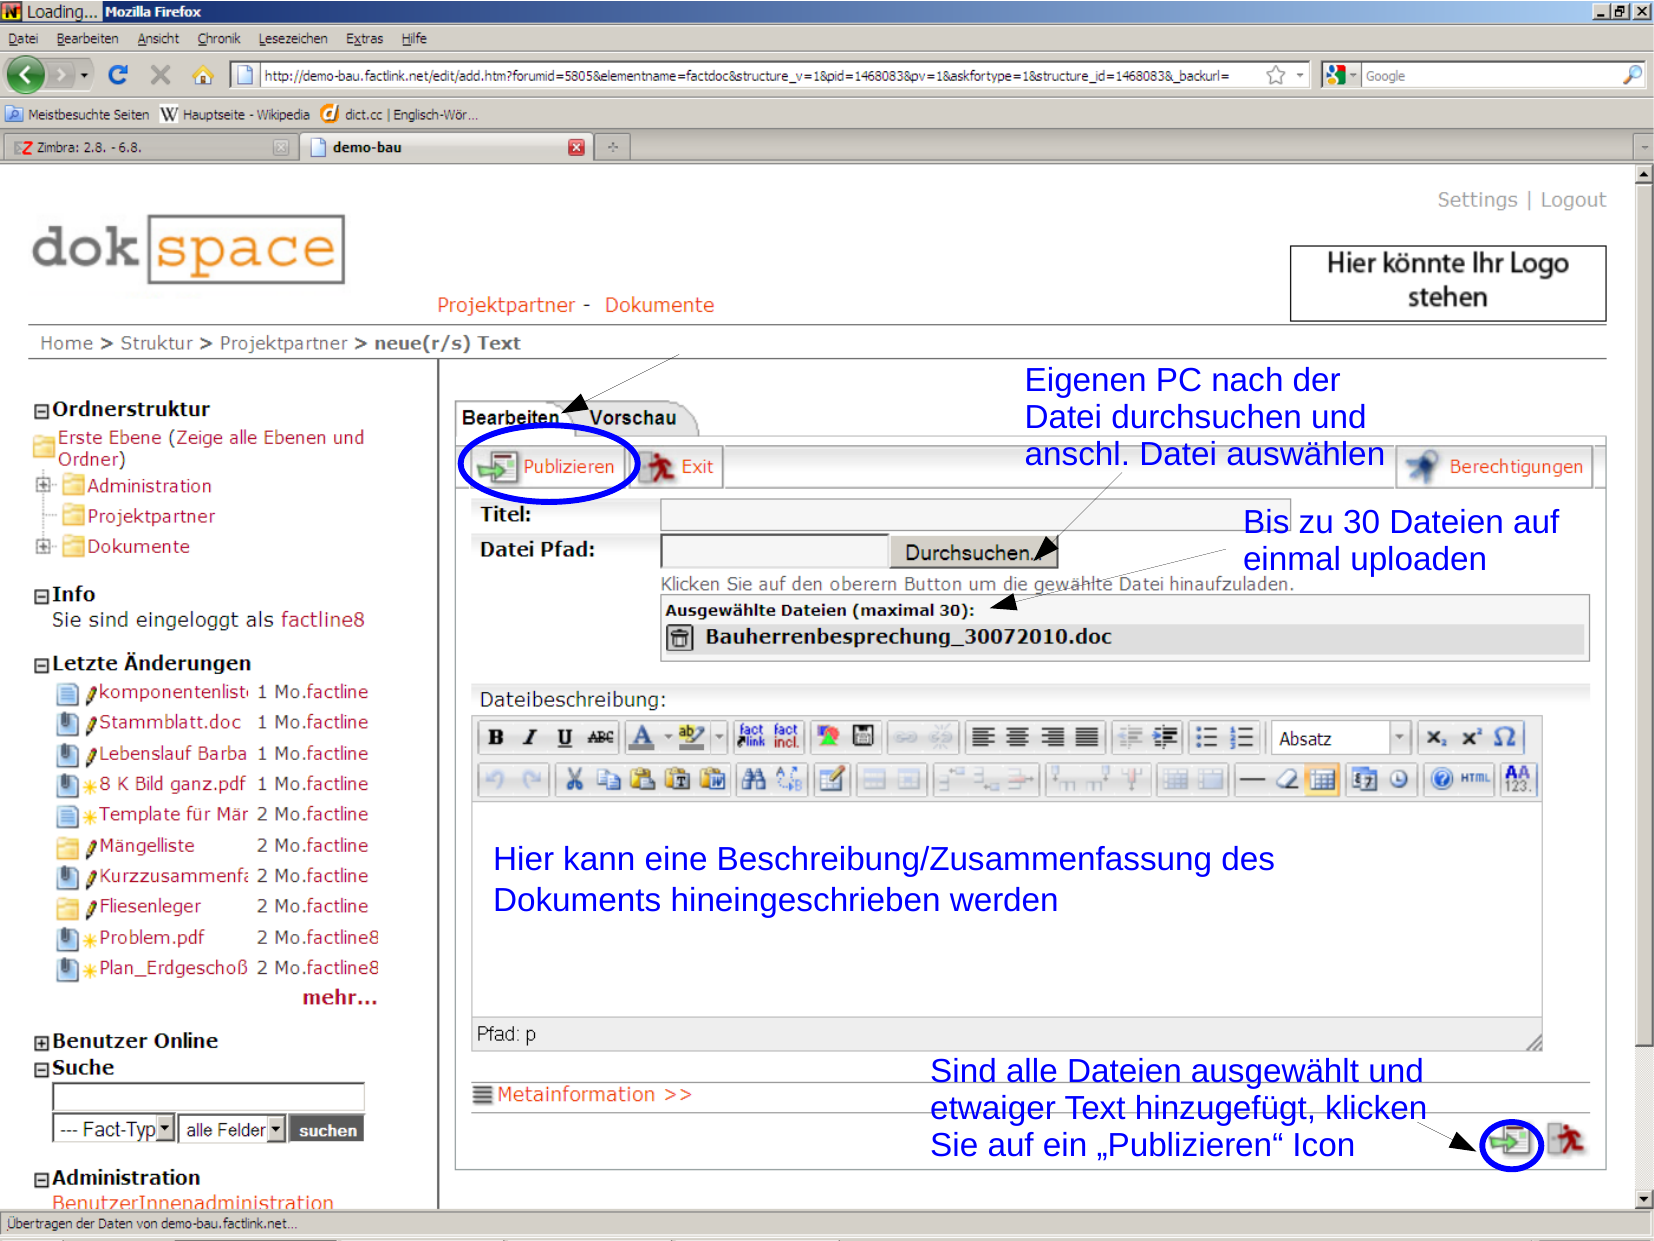

Eigenen PC nach der Datei durchsuchen und anschl. Datei auswählen
Bis zu 30 Dateien auf einmal uploaden
Hier kann eine Beschreibung/Zusammenfassung des Dokuments hineingeschrieben werden
Sind alle Dateien ausgewählt und etwaiger Text hinzugefügt, klicken Sie auf ein „Publizieren“ Icon